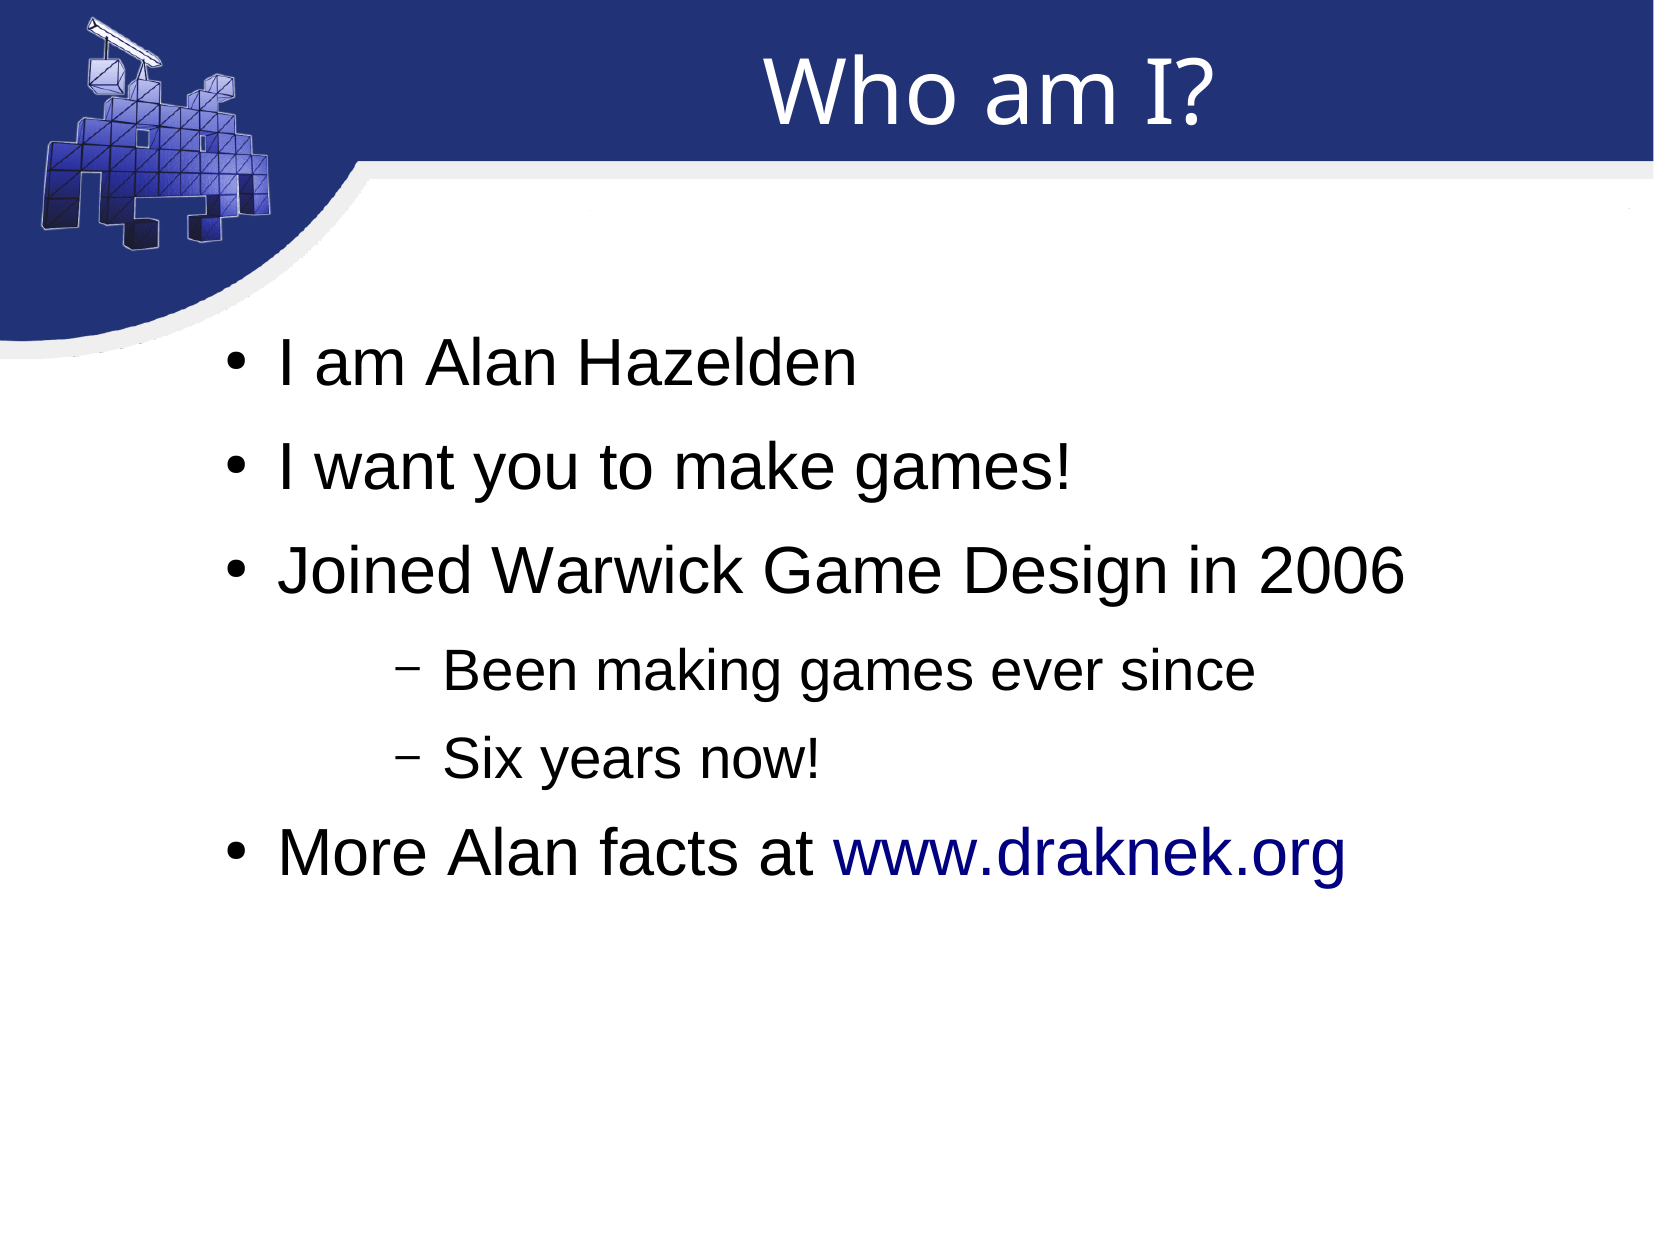

# Who am I?
I am Alan Hazelden
I want you to make games!
Joined Warwick Game Design in 2006
Been making games ever since
Six years now!
More Alan facts at www.draknek.org